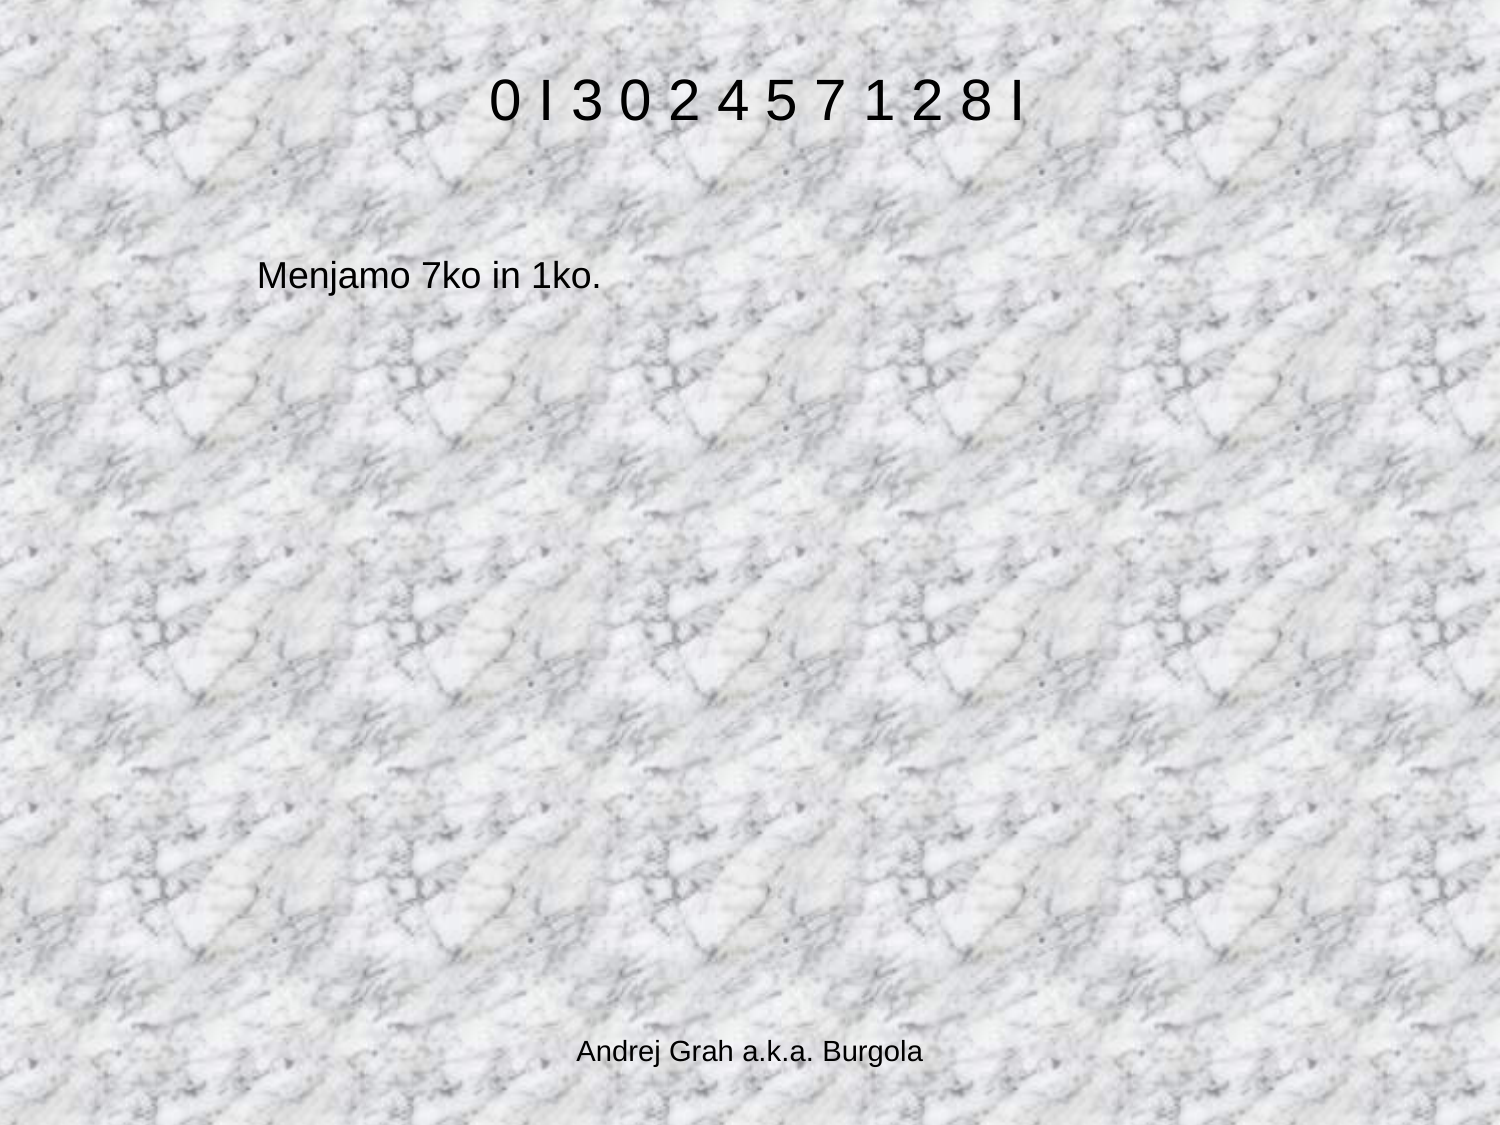

0 I 3 0 2 4 5 7 1 2 8 I
Menjamo 7ko in 1ko.
Andrej Grah a.k.a. Burgola